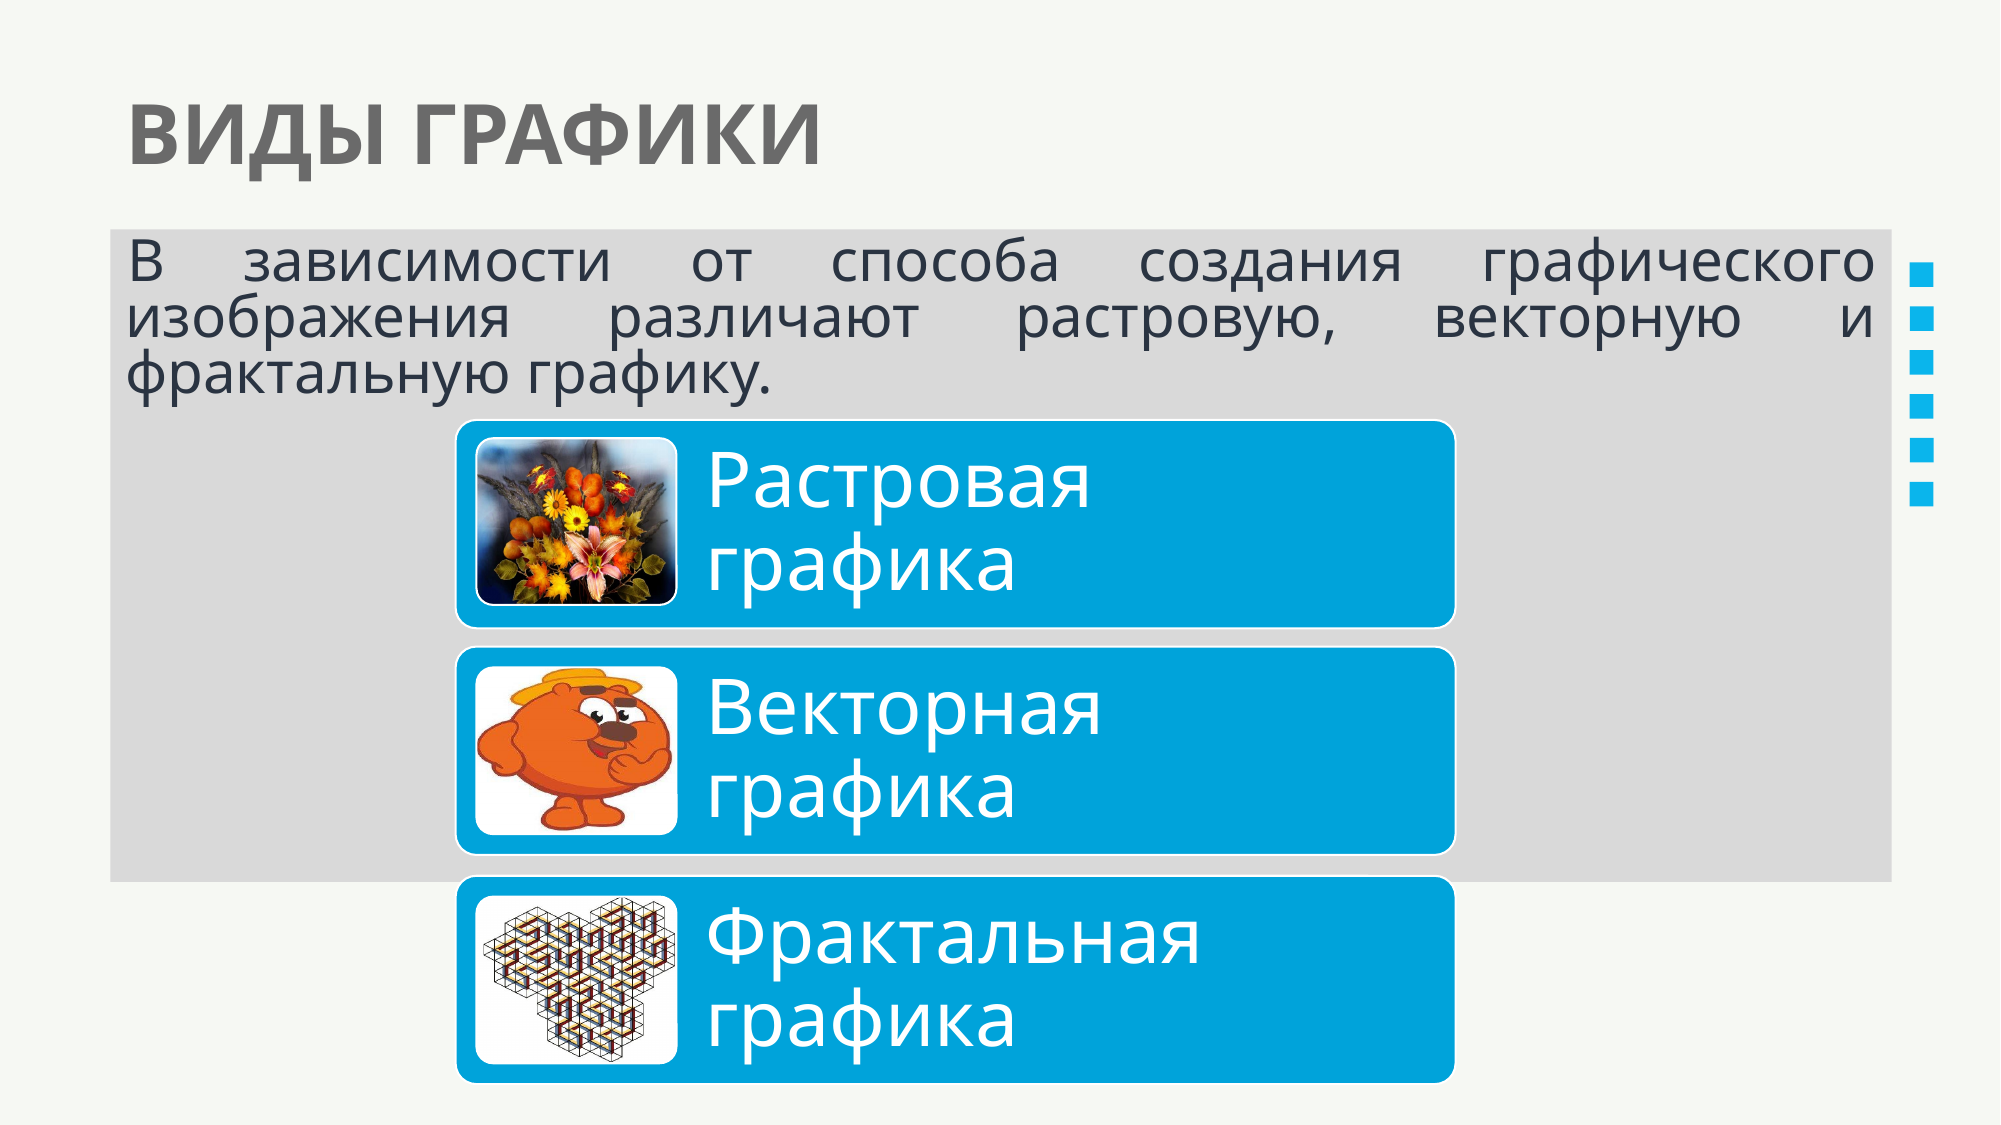

# ВИДЫ ГРАФИКИ
В зависимости от способа создания графического изображения различают растровую, векторную и фрактальную графику.
Растровая графика
Векторная графика
Фрактальная графика